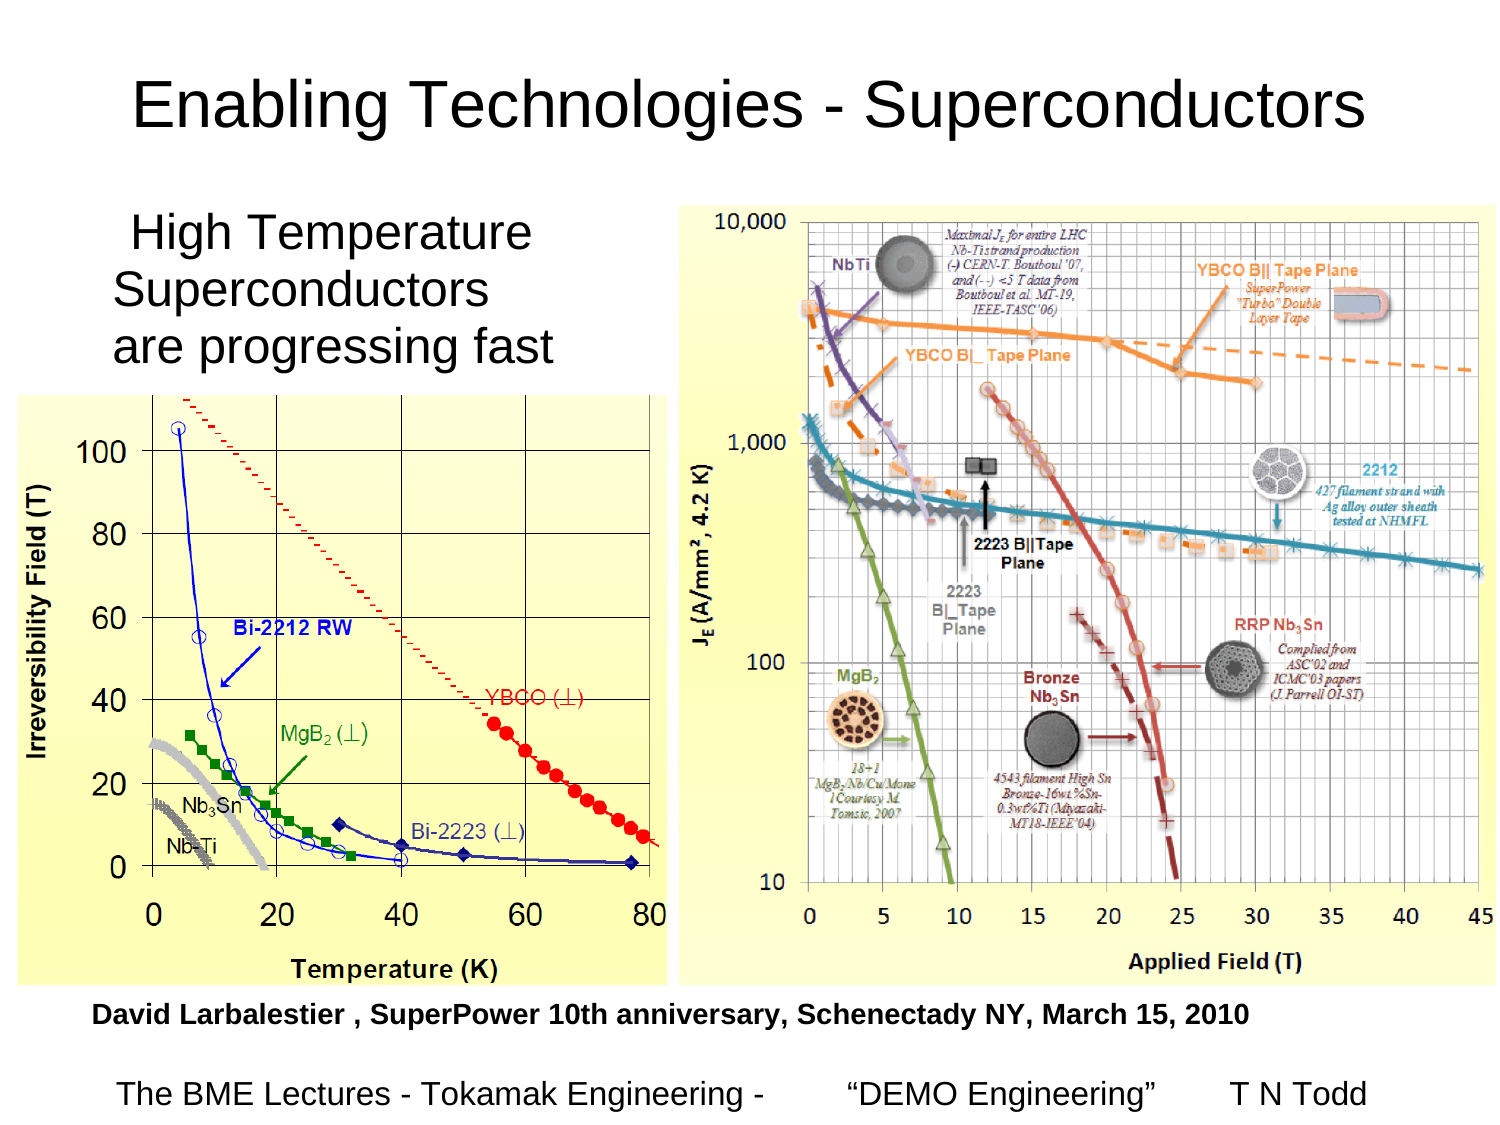

Enabling Technologies - Superconductors
 High Temperature Superconductors are progressing fast
David Larbalestier , SuperPower 10th anniversary, Schenectady NY, March 15, 2010